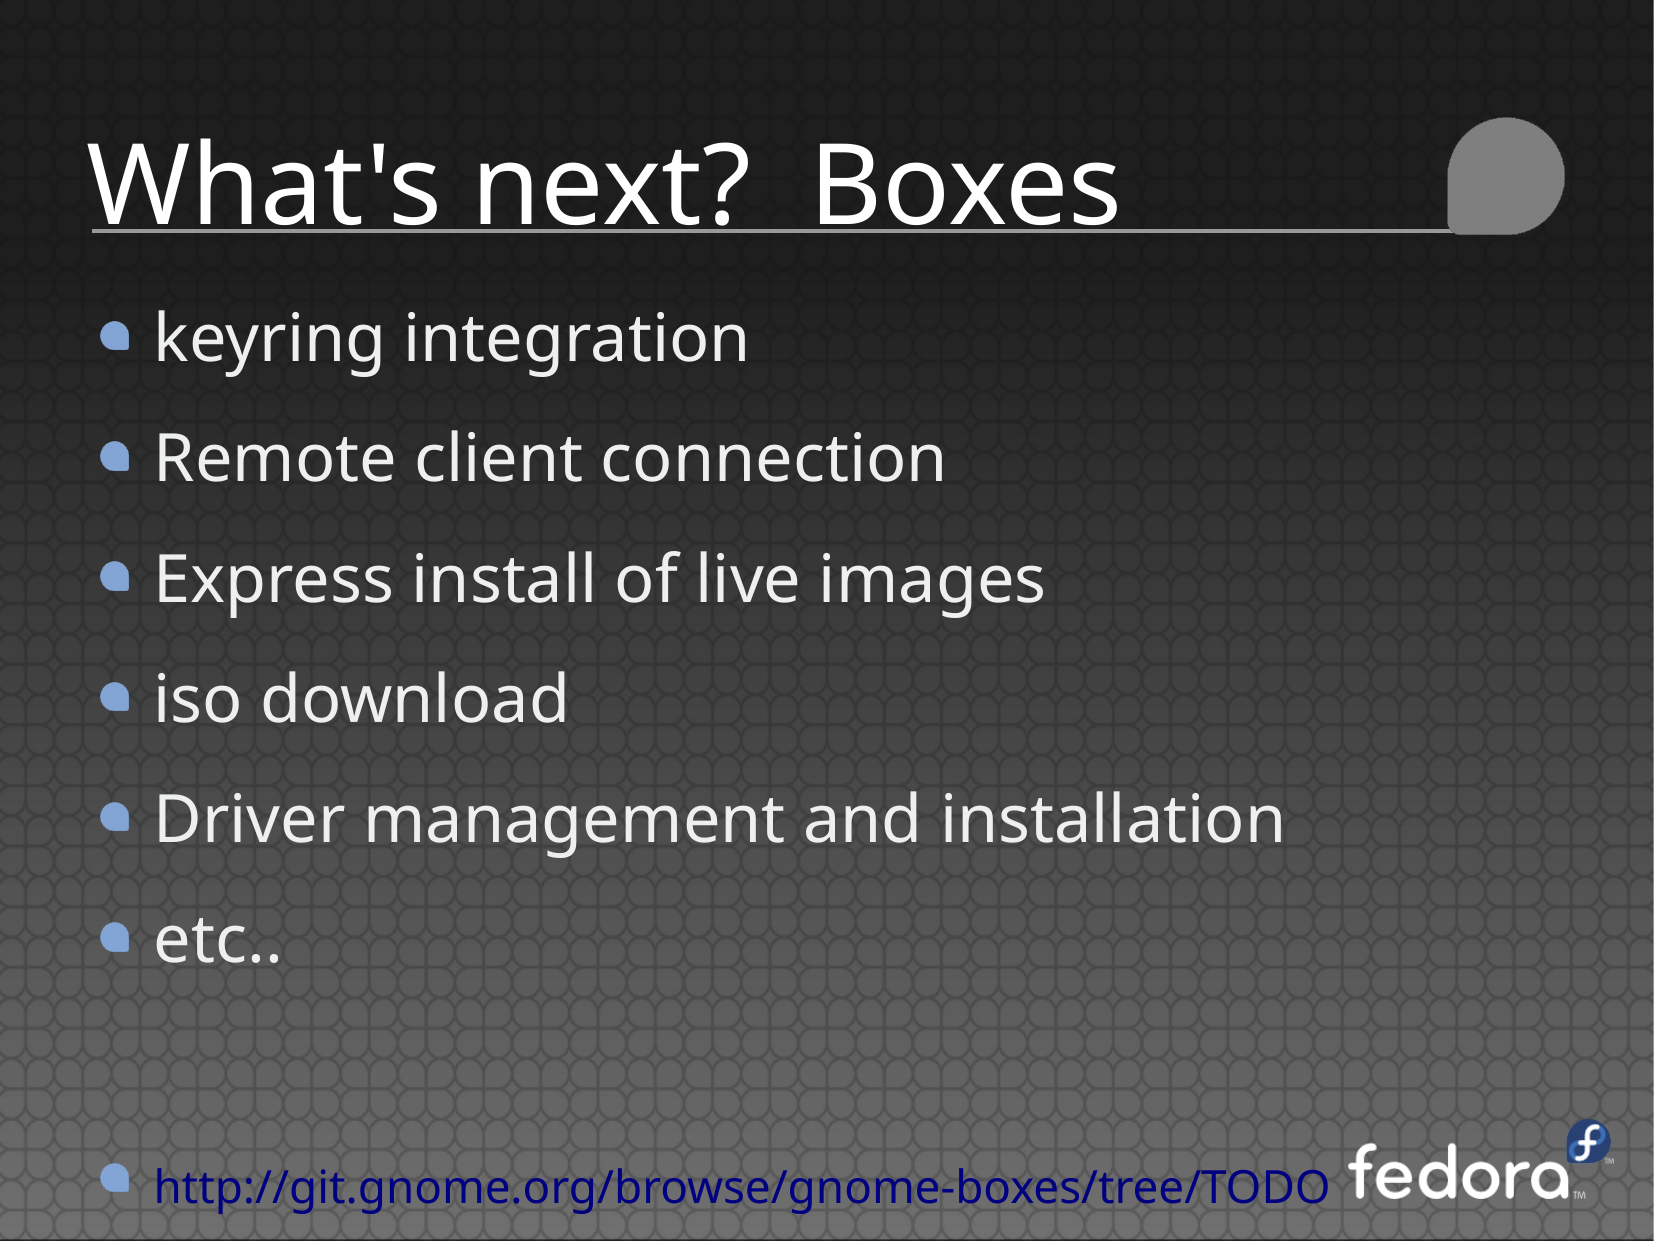

# What's next? Boxes
keyring integration
Remote client connection
Express install of live images
iso download
Driver management and installation
etc..
http://git.gnome.org/browse/gnome-boxes/tree/TODO